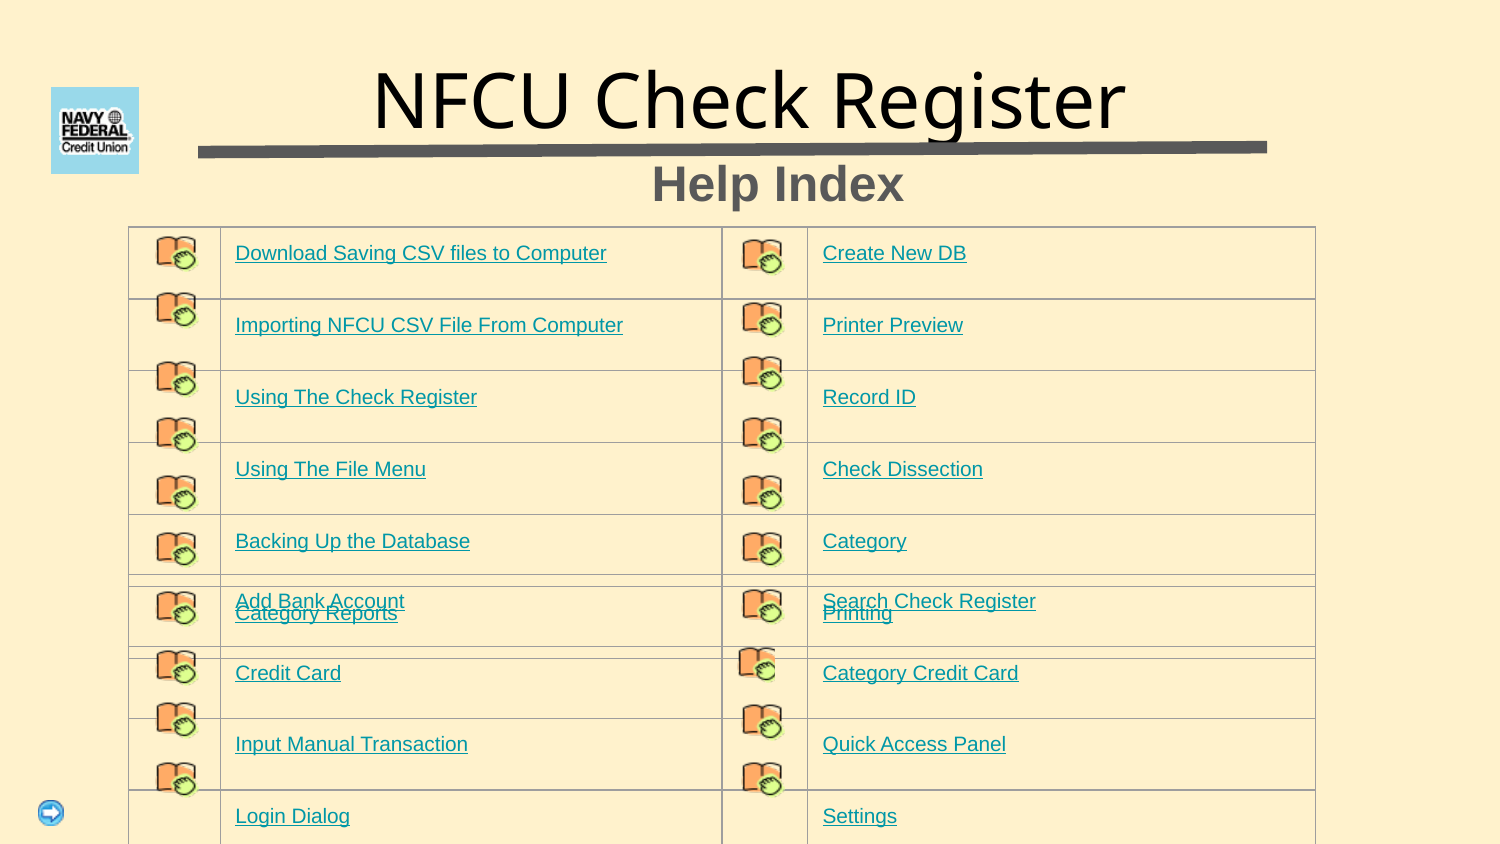

# NFCU Check Register
Help Index
| | Download Saving CSV files to Computer | | Create New DB |
| --- | --- | --- | --- |
| | Importing NFCU CSV File From Computer | | Printer Preview |
| | Using The Check Register | | Record ID |
| | Using The File Menu | | Check Dissection |
| | Backing Up the Database | | Category |
| | Category Reports | | Printing |
| | Add Bank Account | | Search Check Register |
| --- | --- | --- | --- |
| | Credit Card | | Category Credit Card |
| | Input Manual Transaction | | Quick Access Panel |
| | Login Dialog | | Settings |